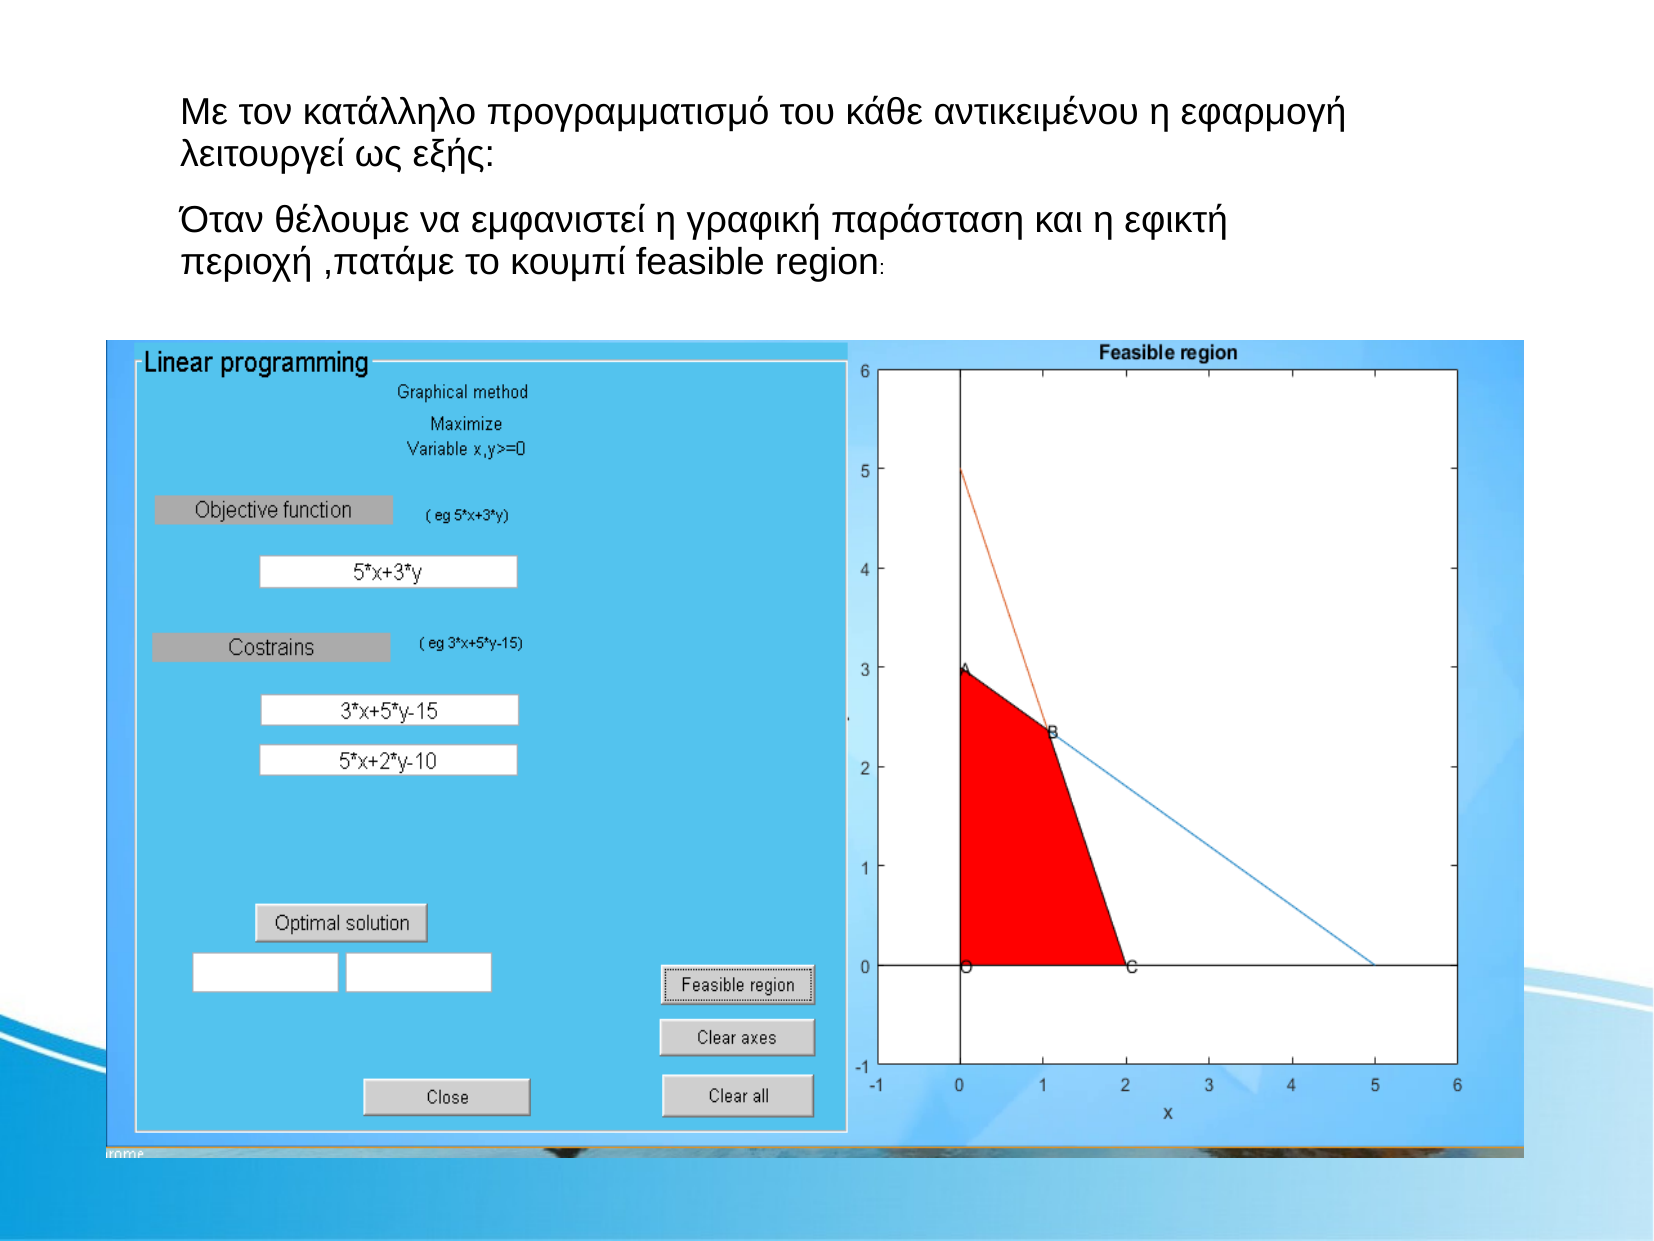

Με τον κατάλληλο προγραμματισμό του κάθε αντικειμένου η εφαρμογή λειτουργεί ως εξής:
Όταν θέλουμε να εμφανιστεί η γραφική παράσταση και η εφικτή περιοχή ,πατάμε το κουμπί feasible region: